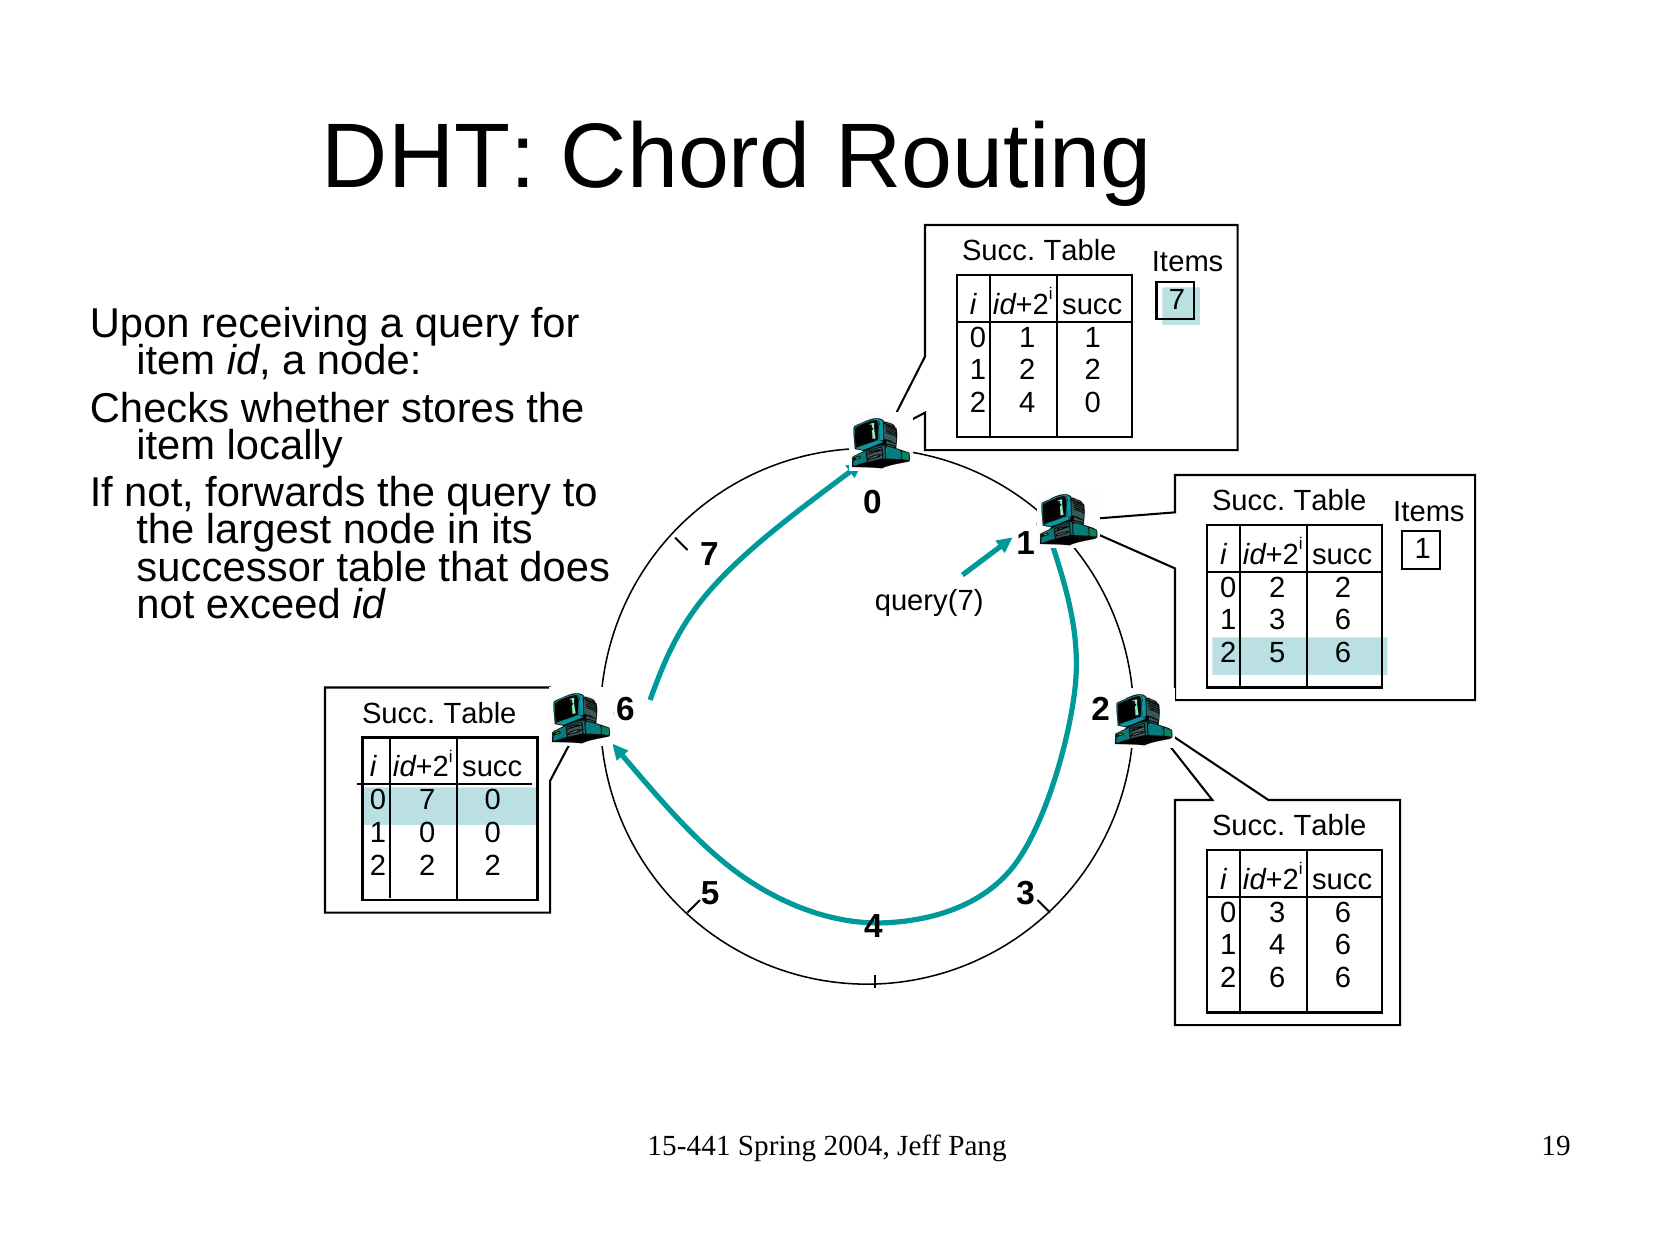

# DHT: Chord Routing
Succ. Table
Items
7
i id+2i succ
0 1 1
1 2 2
2 4 0
Upon receiving a query for item id, a node:
Checks whether stores the item locally
If not, forwards the query to the largest node in its successor table that does not exceed id
0
Succ. Table
Items
1
1
i id+2i succ
0 2 2
1 3 6
2 5 6
7
query(7)
6
2
Succ. Table
i id+2i succ
0 7 0
1 0 0
2 2 2
Succ. Table
i id+2i succ
0 3 6
1 4 6
2 6 6
5
3
4
15-441 Spring 2004, Jeff Pang
19